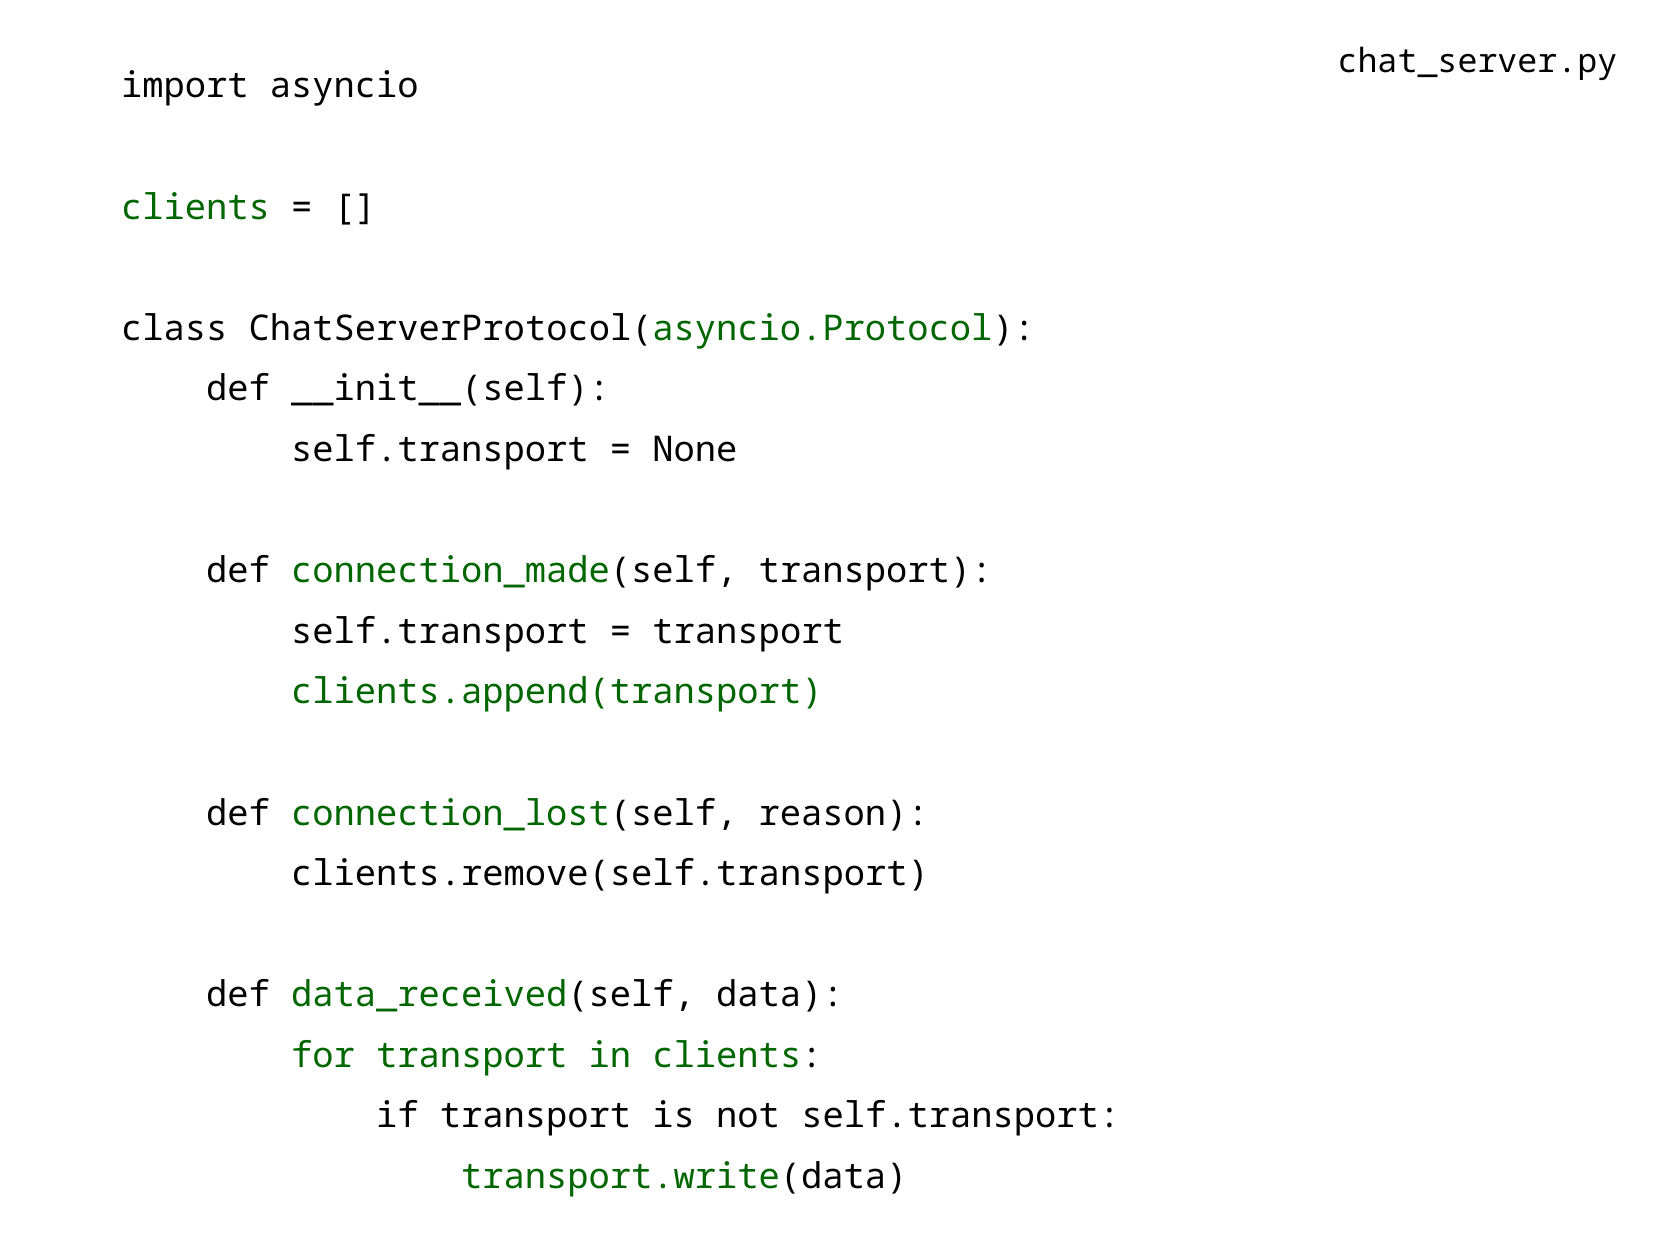

chat_server.py
import asyncio
clients = []
class ChatServerProtocol(asyncio.Protocol):
 def __init__(self):
 self.transport = None
 def connection_made(self, transport):
 self.transport = transport
 clients.append(transport)
 def connection_lost(self, reason):
 clients.remove(self.transport)
 def data_received(self, data):
 for transport in clients:
 if transport is not self.transport:
 transport.write(data)
loop = asyncio.get_event_loop()
coro = loop.create_server(EchoServerProtocol, 'localhost', 8888)
server = loop.run_until_complete(coro)
loop.run_forever()